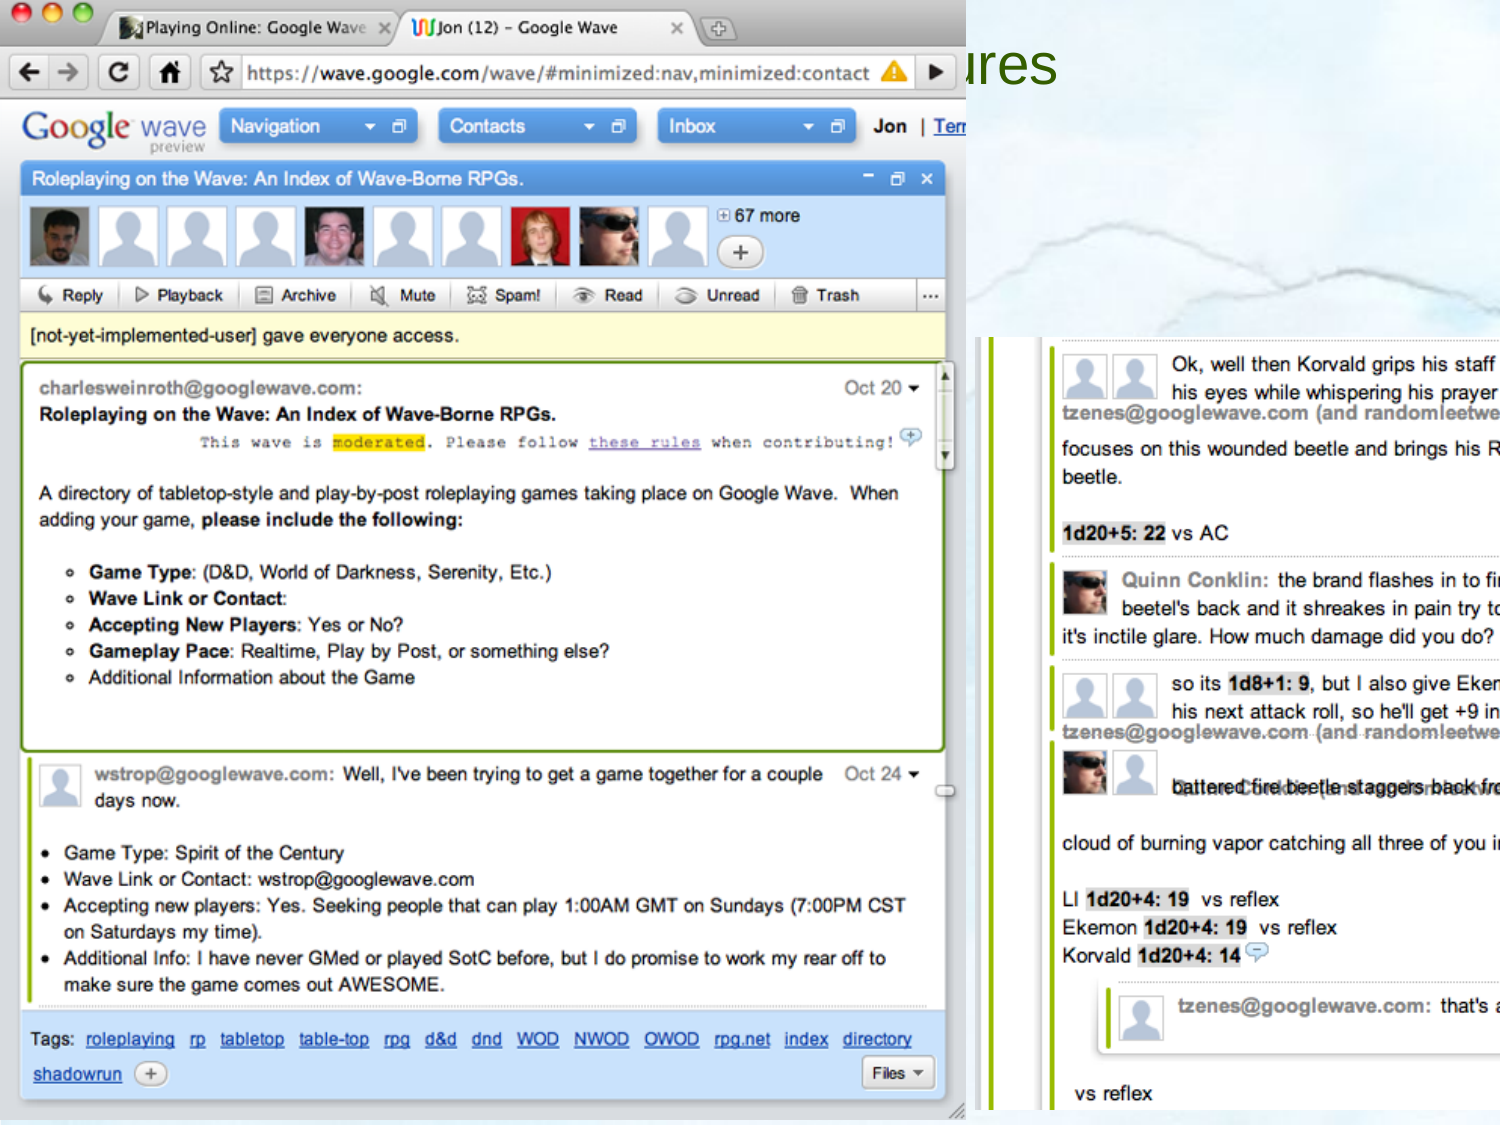

# Google Wave example screen captures
Collaboration on a Pattern Language for Service Systems
January 2014
67